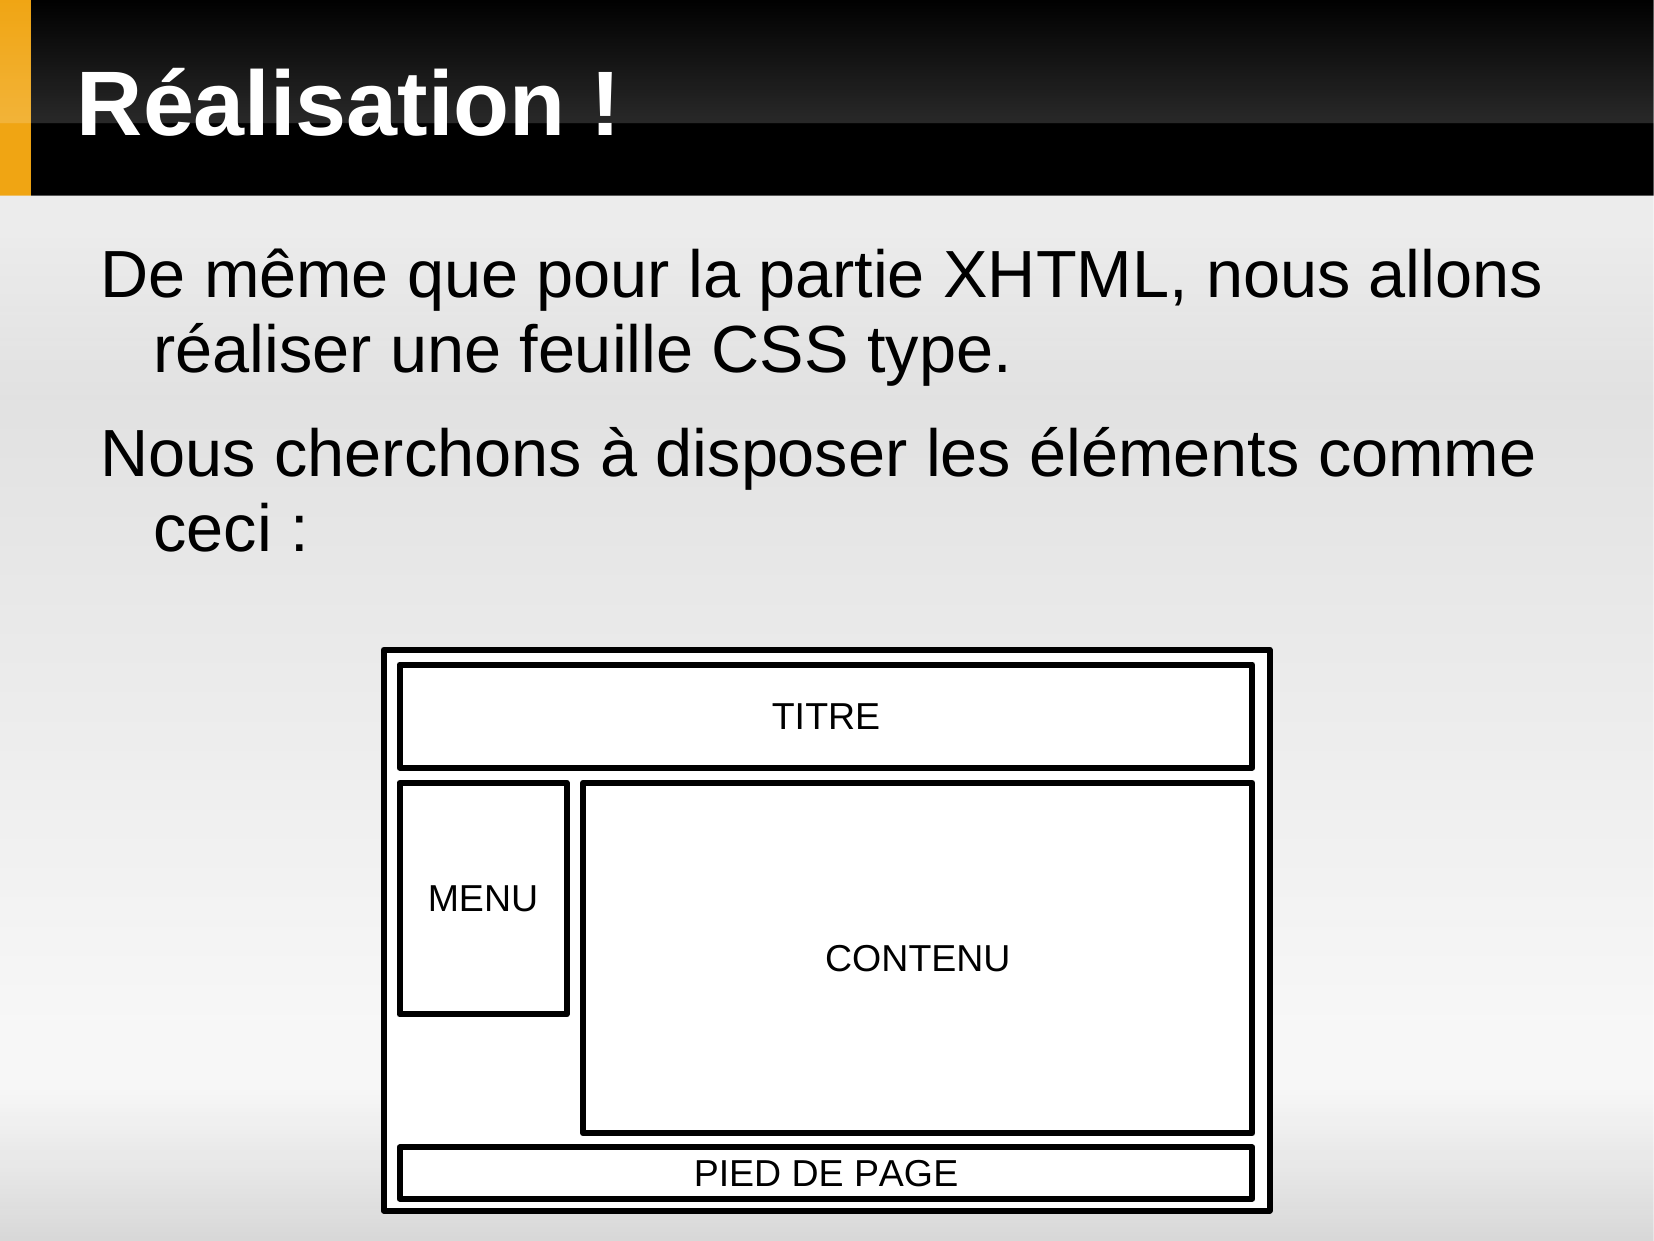

# Réalisation !
De même que pour la partie XHTML, nous allons réaliser une feuille CSS type.
Nous cherchons à disposer les éléments comme ceci :
TITRE
MENU
CONTENU
PIED DE PAGE